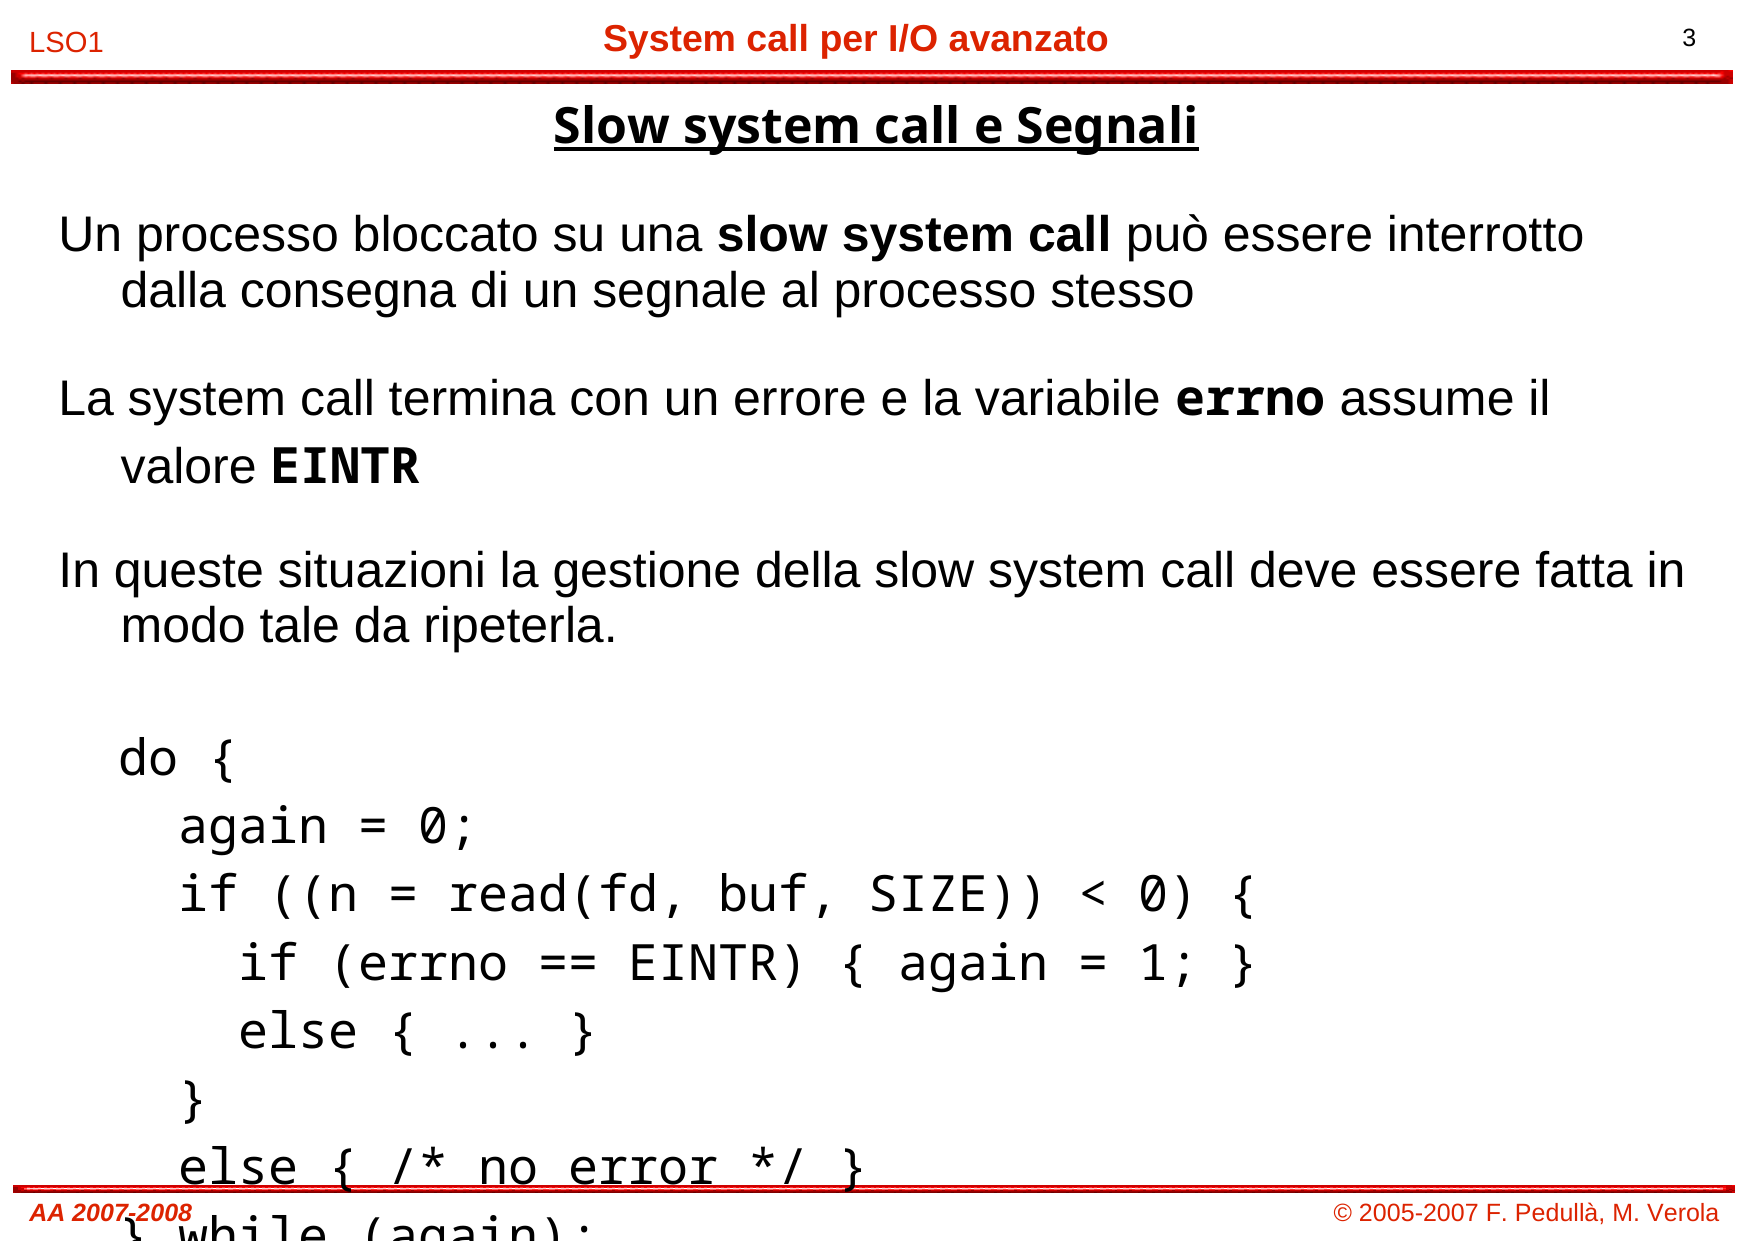

# Slow system call e Segnali
Un processo bloccato su una slow system call può essere interrotto dalla consegna di un segnale al processo stesso
La system call termina con un errore e la variabile errno assume il valore EINTR
In queste situazioni la gestione della slow system call deve essere fatta in modo tale da ripeterla.
do {
 again = 0;
 if ((n = read(fd, buf, SIZE)) < 0) {
 if (errno == EINTR) { again = 1; }
 else { ... }
 }
 else { /* no error */ }
} while (again);